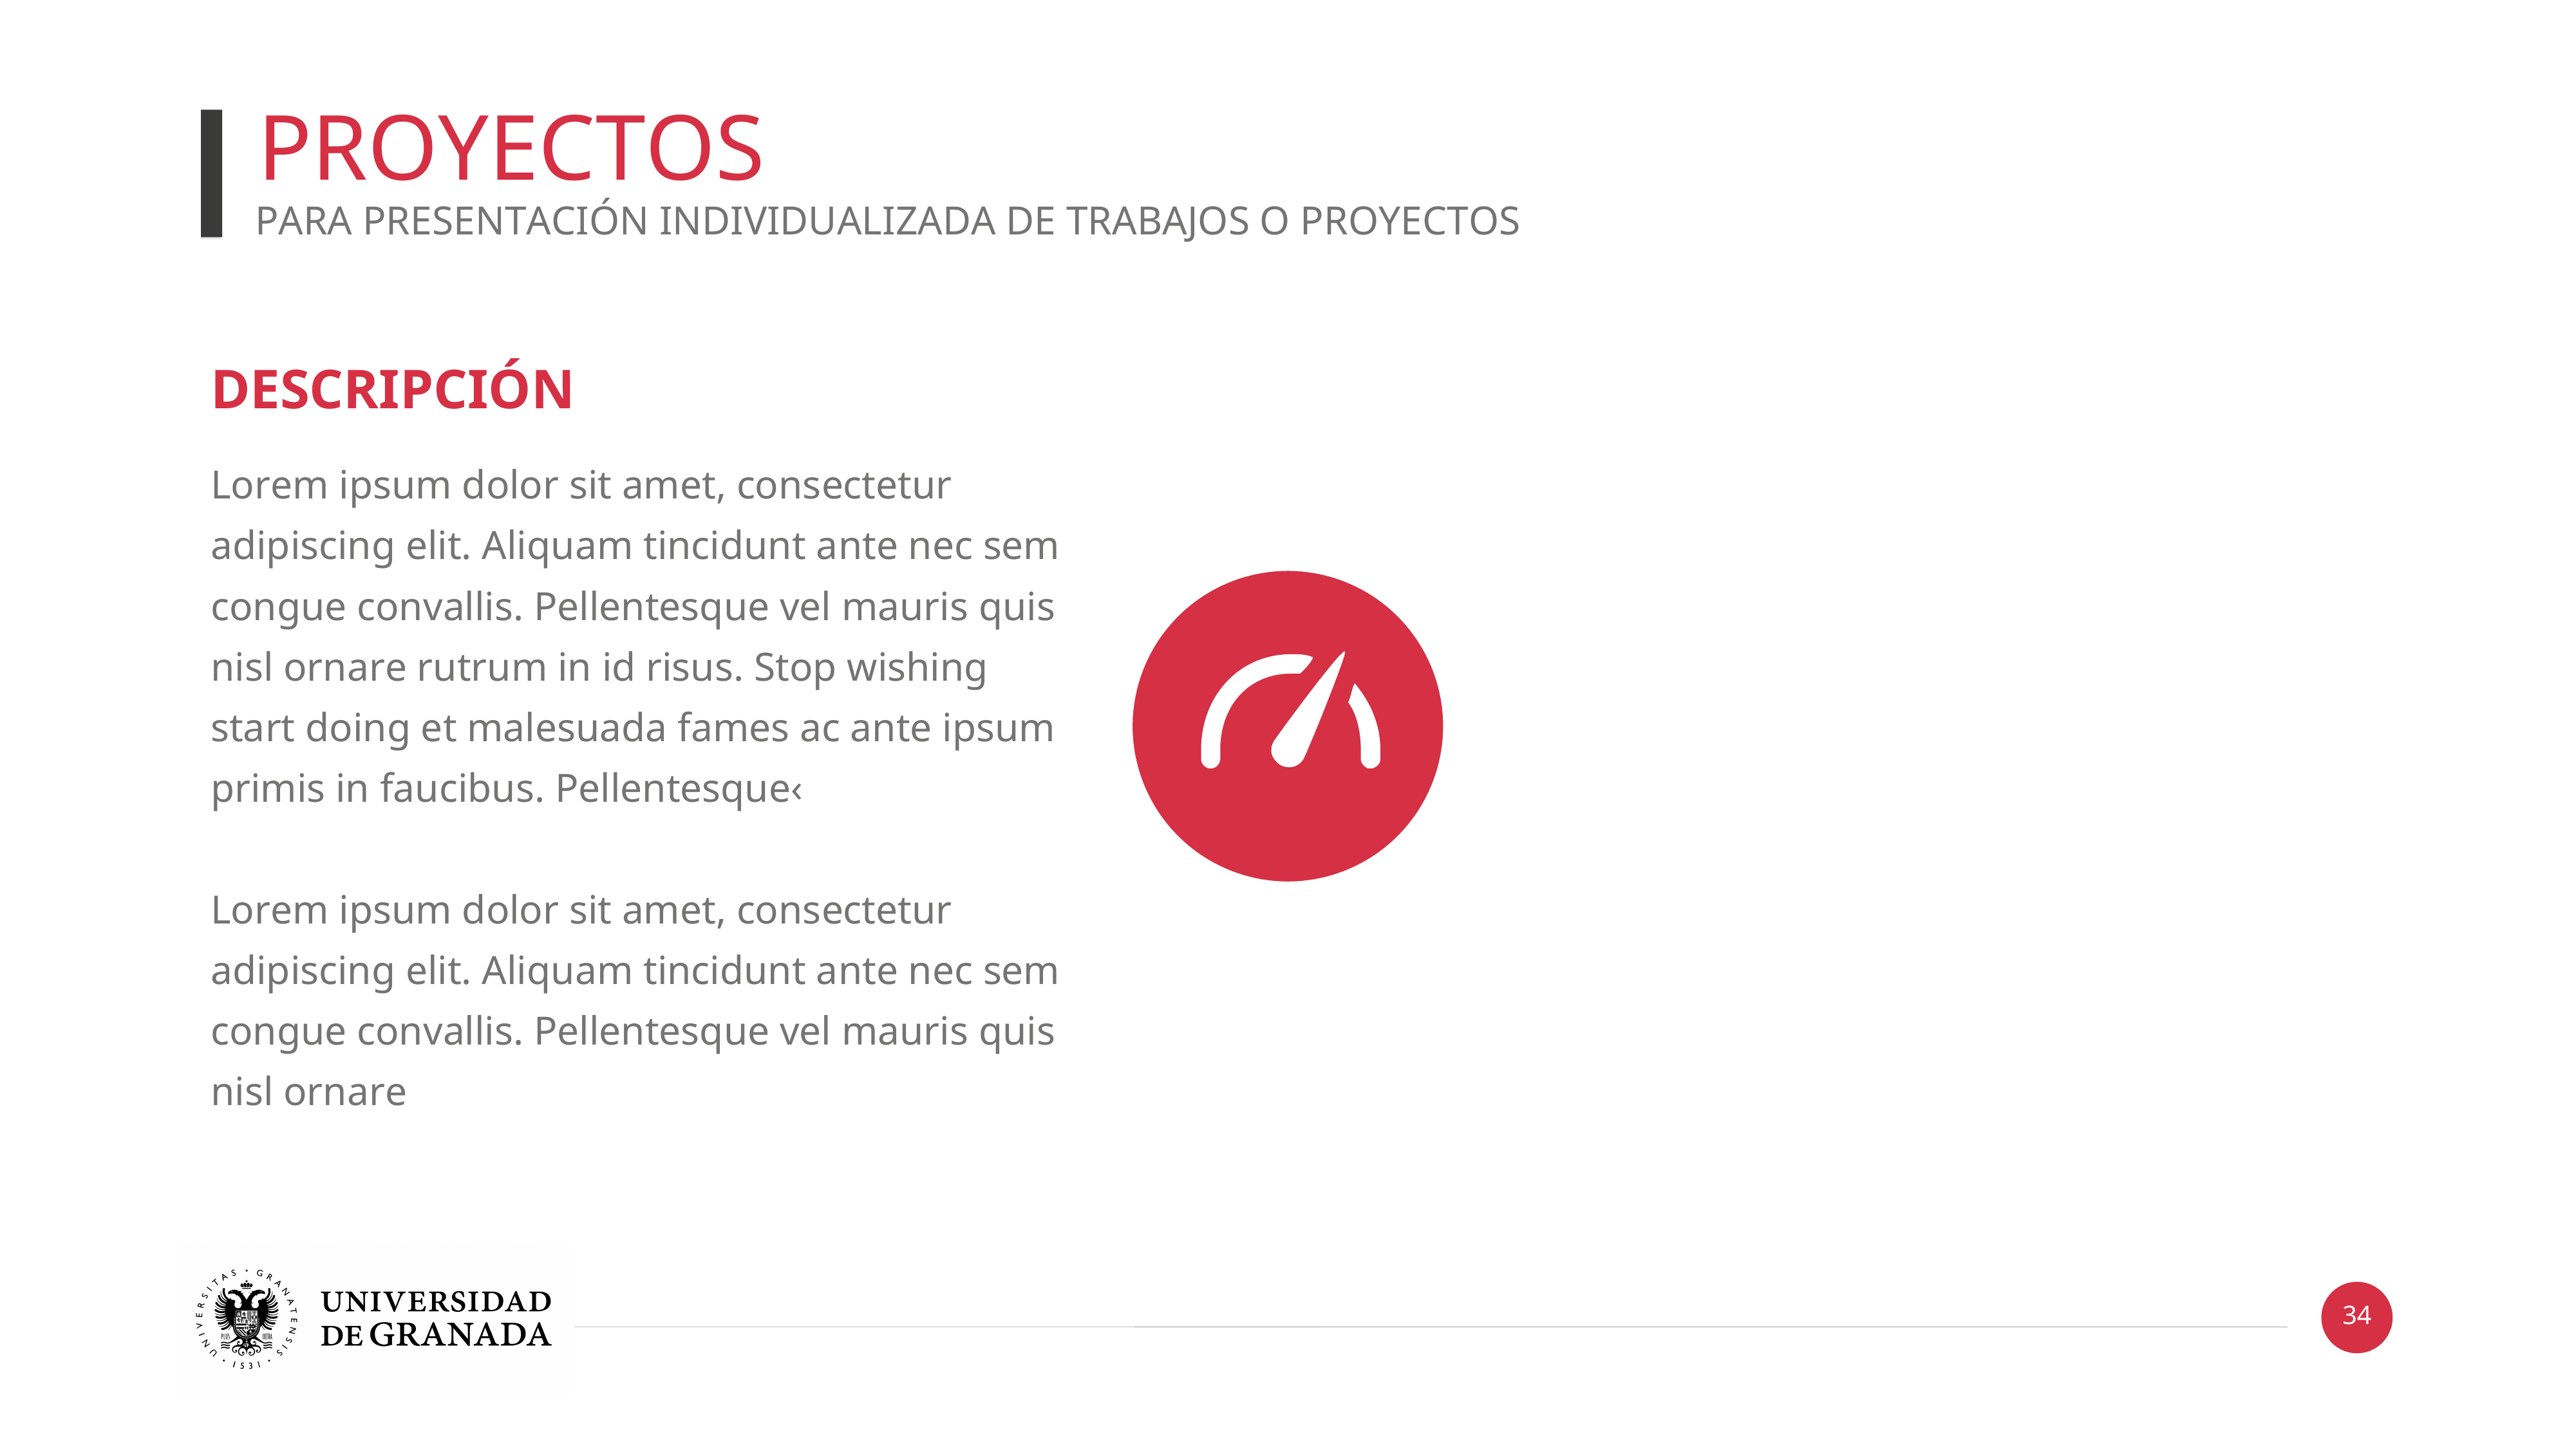

PROYECTOS
PARA PRESENTACIÓN INDIVIDUALIZADA DE TRABAJOS O PROYECTOS
DESCRIPCIÓN
#
Lorem ipsum dolor sit amet, consectetur adipiscing elit. Aliquam tincidunt ante nec sem congue convallis. Pellentesque vel mauris quis nisl ornare rutrum in id risus. Stop wishing start doing et malesuada fames ac ante ipsum primis in faucibus. Pellentesque‹
Lorem ipsum dolor sit amet, consectetur adipiscing elit. Aliquam tincidunt ante nec sem congue convallis. Pellentesque vel mauris quis nisl ornare